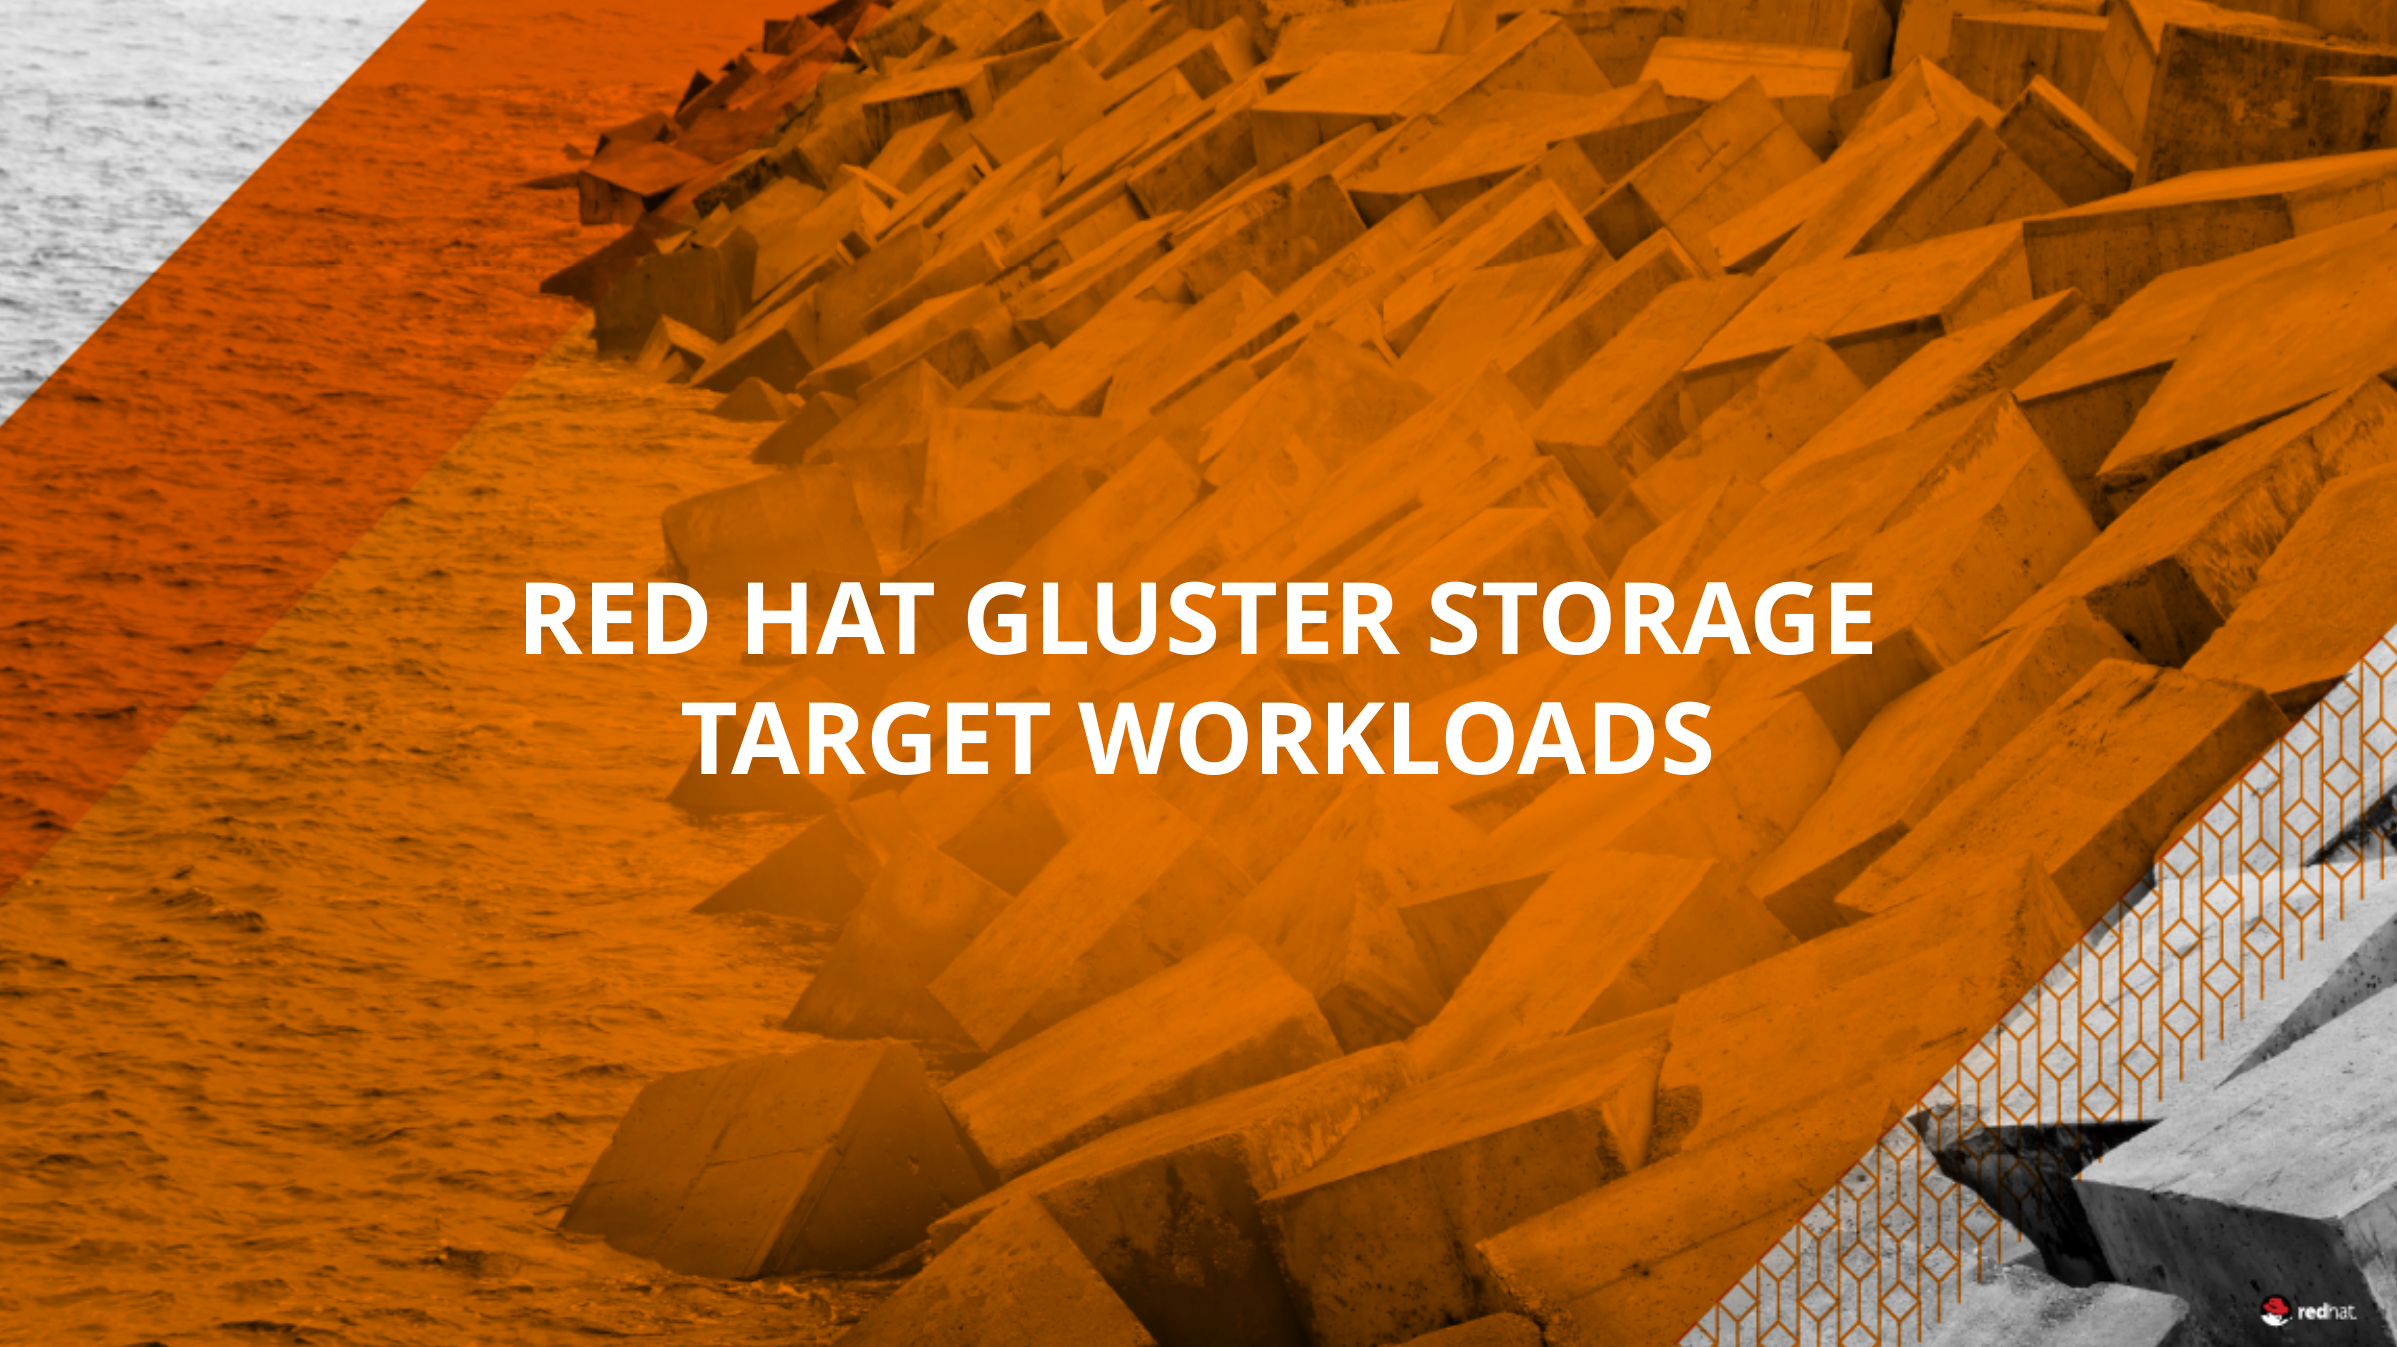

# RED HAT GLUSTER STORAGE TARGET WORKLOADS